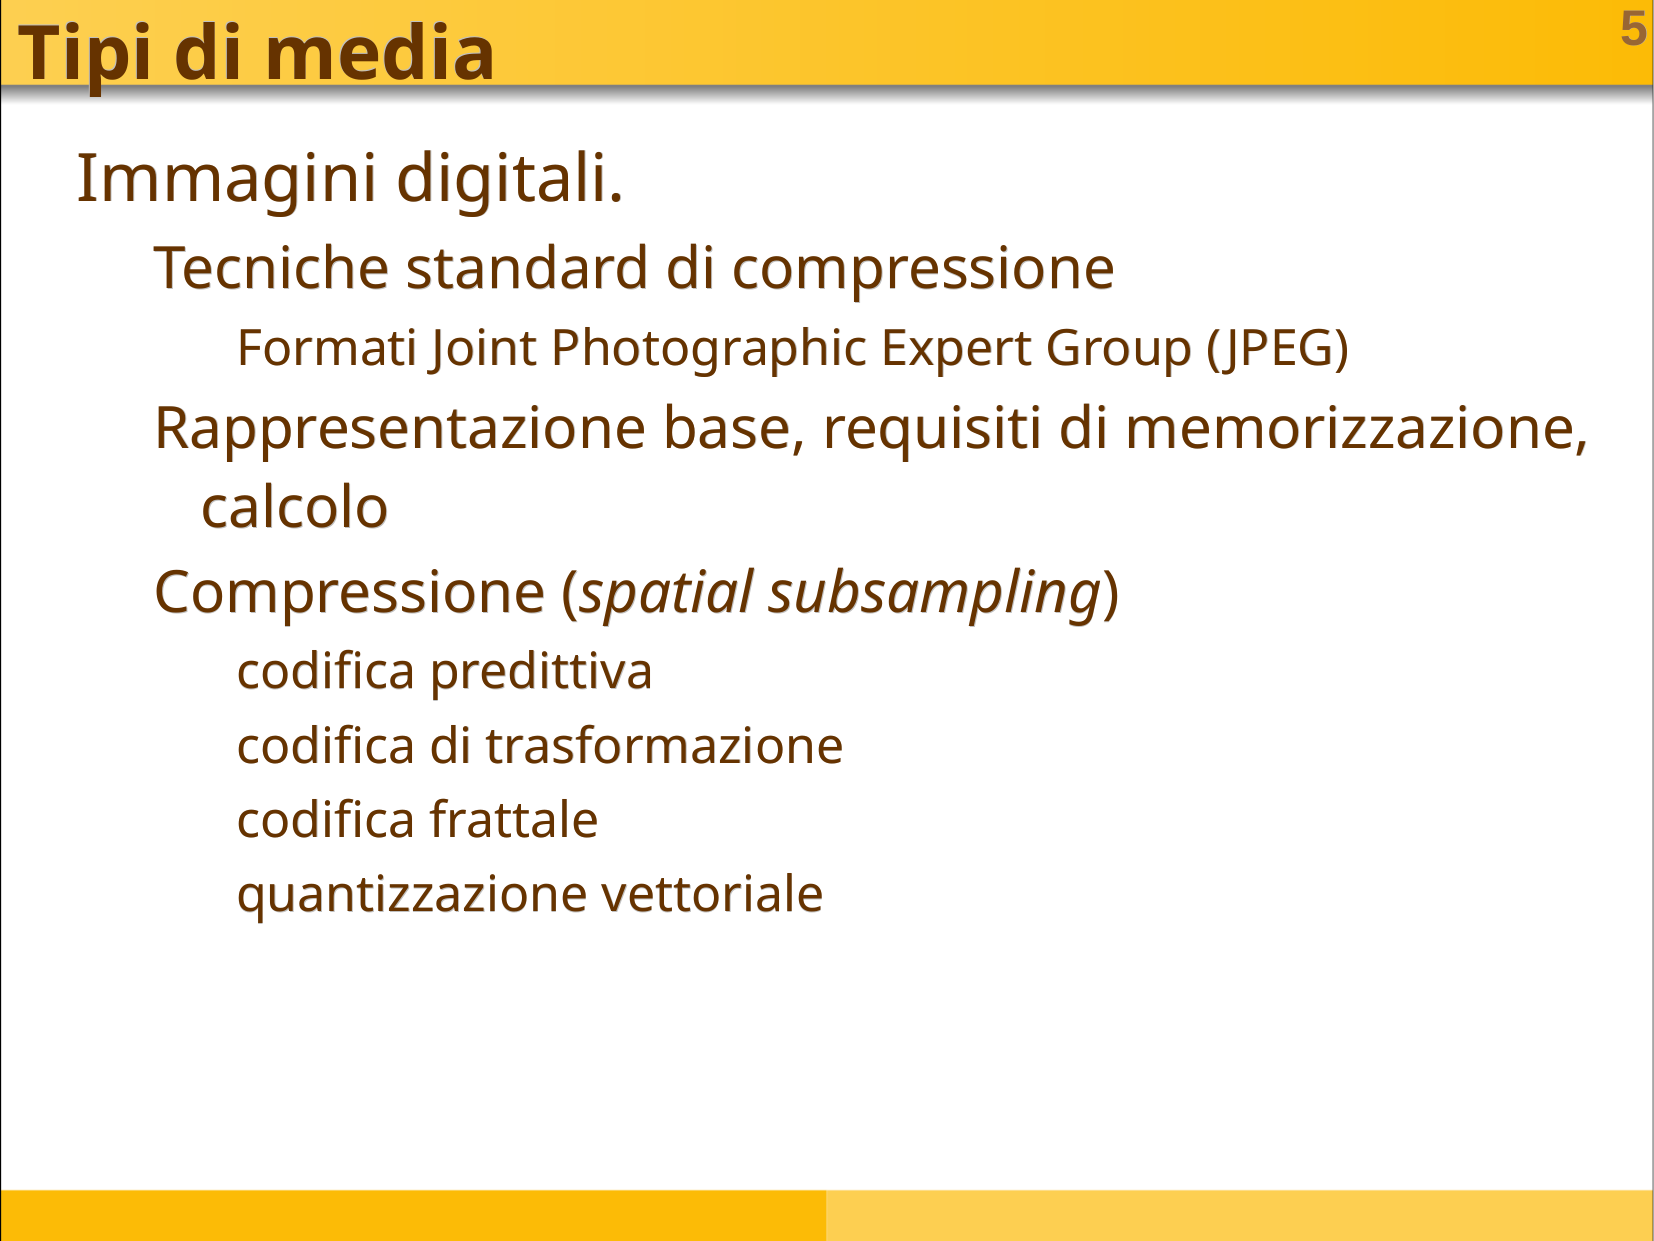

5
# Tipi di media
Immagini digitali.
Tecniche standard di compressione
Formati Joint Photographic Expert Group (JPEG)
Rappresentazione base, requisiti di memorizzazione, calcolo
Compressione (spatial subsampling)
codifica predittiva
codifica di trasformazione
codifica frattale
quantizzazione vettoriale